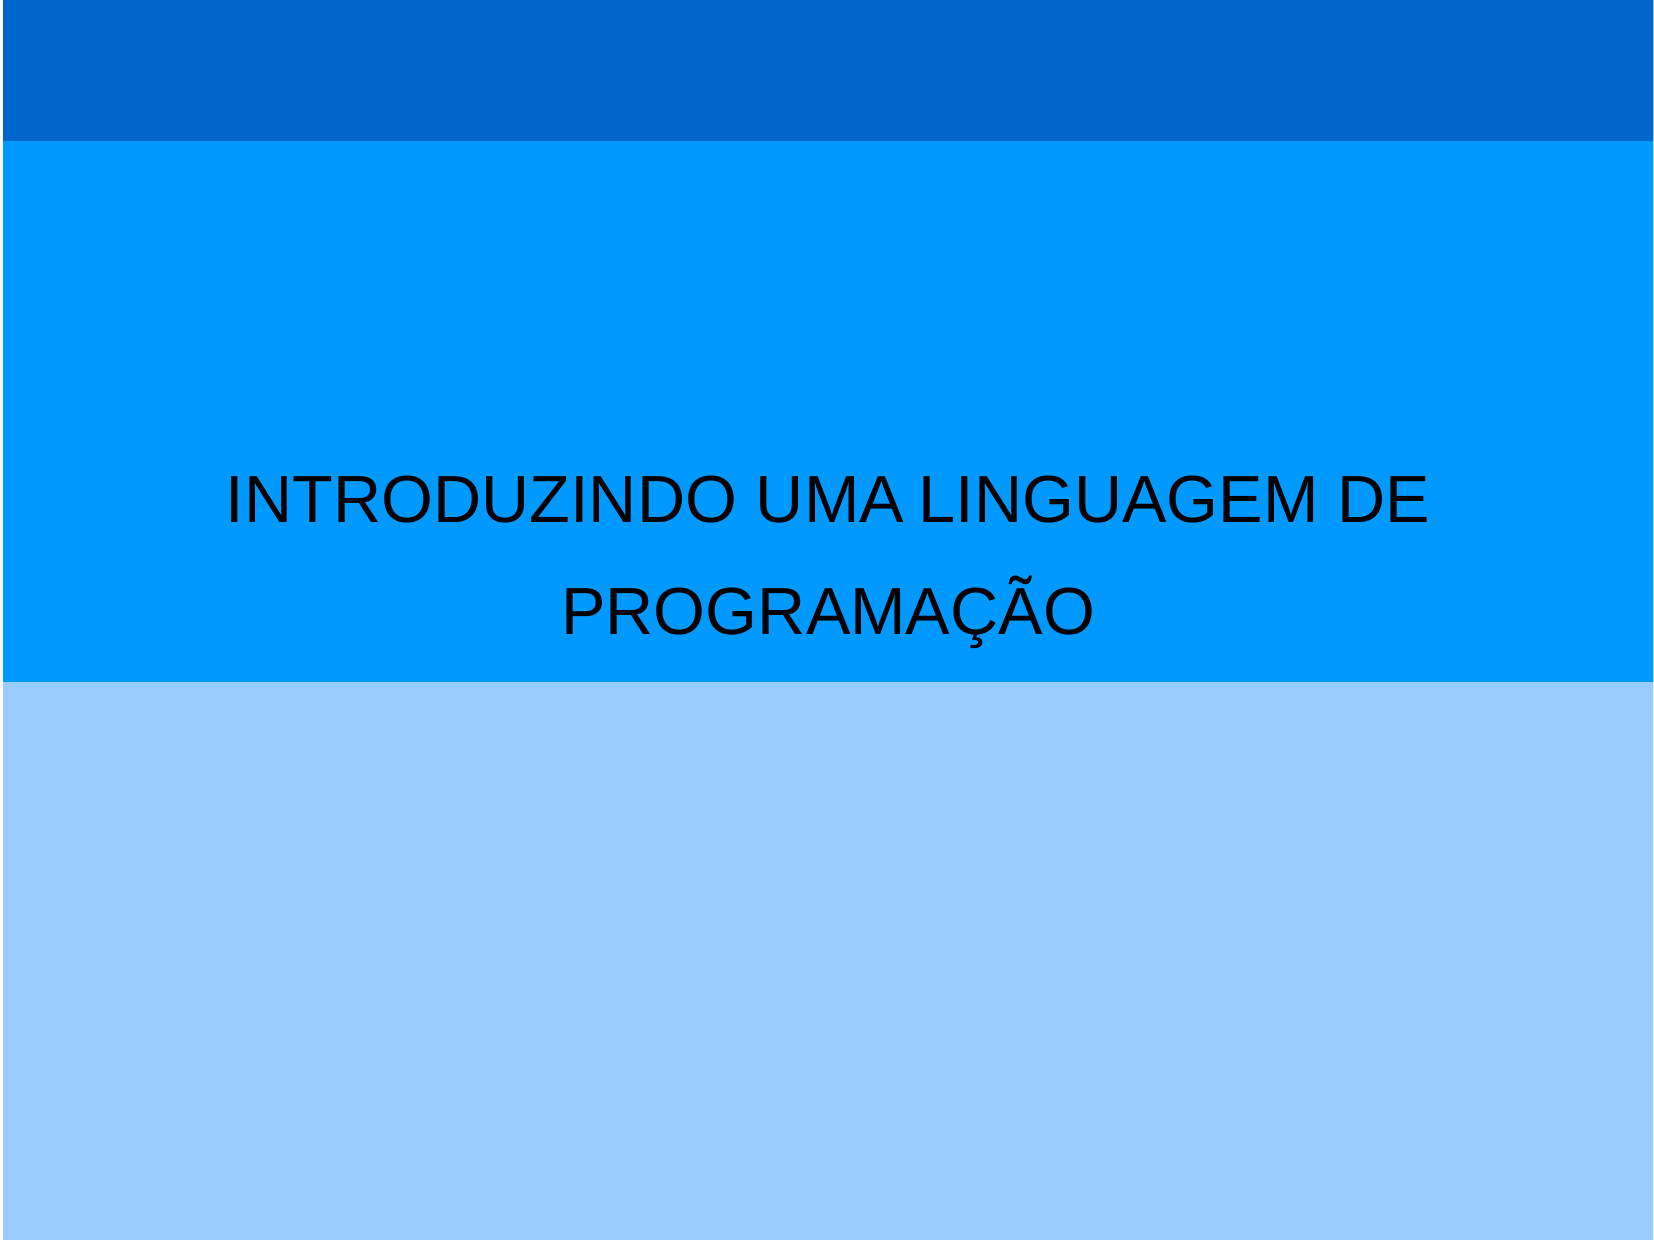

| |
| --- |
| INTRODUZINDO UMA LINGUAGEM DE PROGRAMAÇÃO |
| |